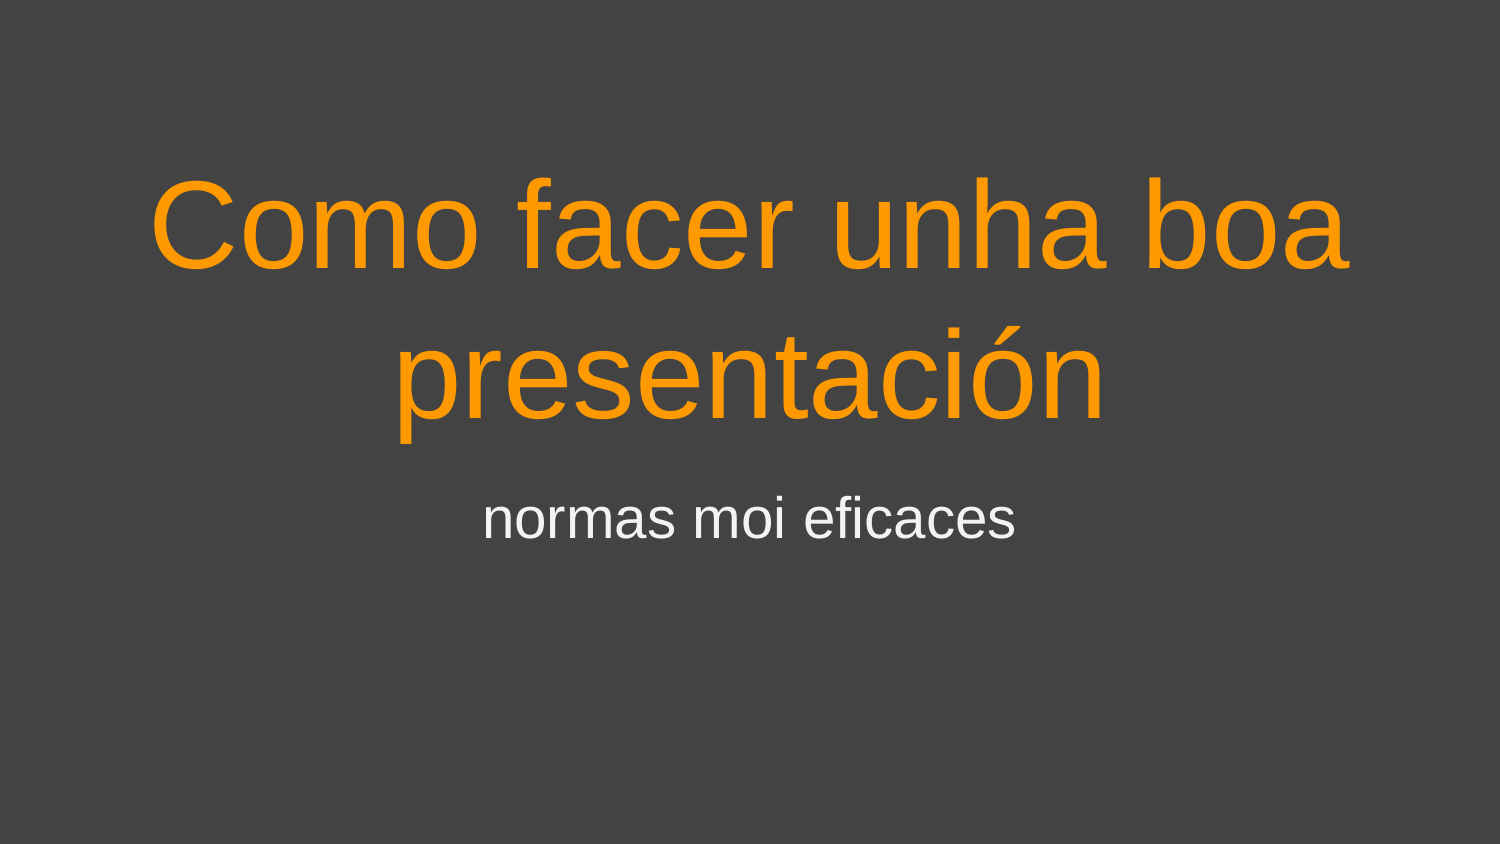

# Como facer unha boa presentación
normas moi eficaces